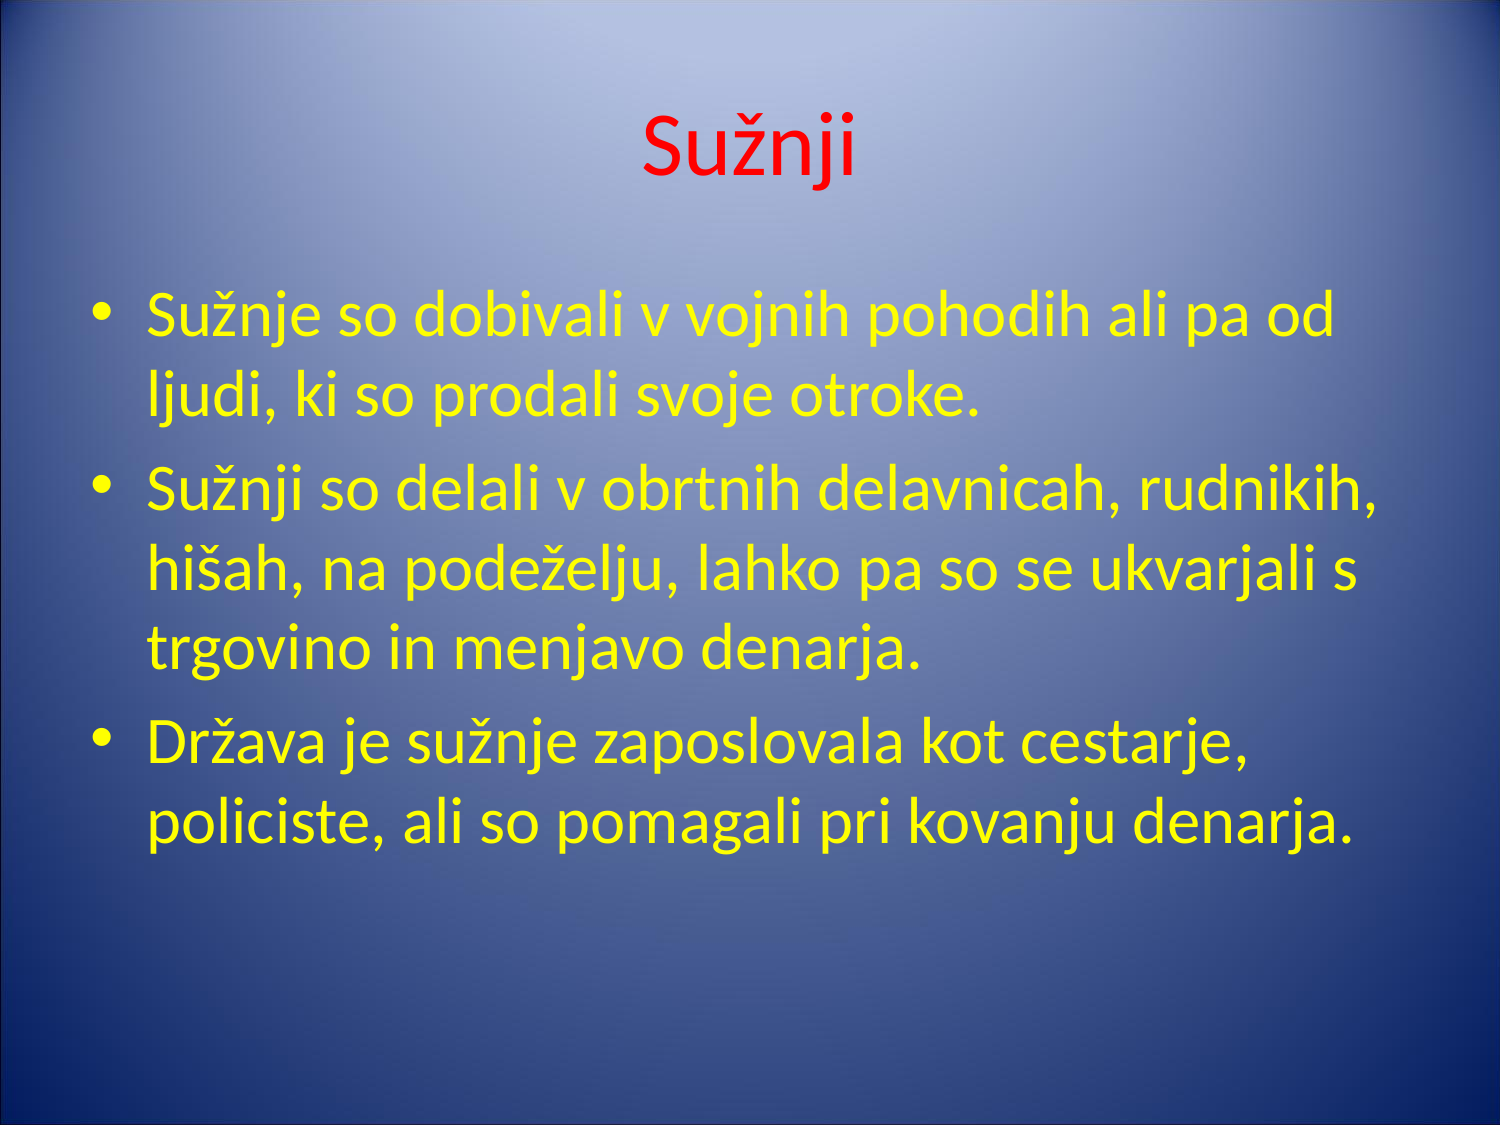

# Sužnji
Sužnje so dobivali v vojnih pohodih ali pa od ljudi, ki so prodali svoje otroke.
Sužnji so delali v obrtnih delavnicah, rudnikih, hišah, na podeželju, lahko pa so se ukvarjali s trgovino in menjavo denarja.
Država je sužnje zaposlovala kot cestarje, policiste, ali so pomagali pri kovanju denarja.